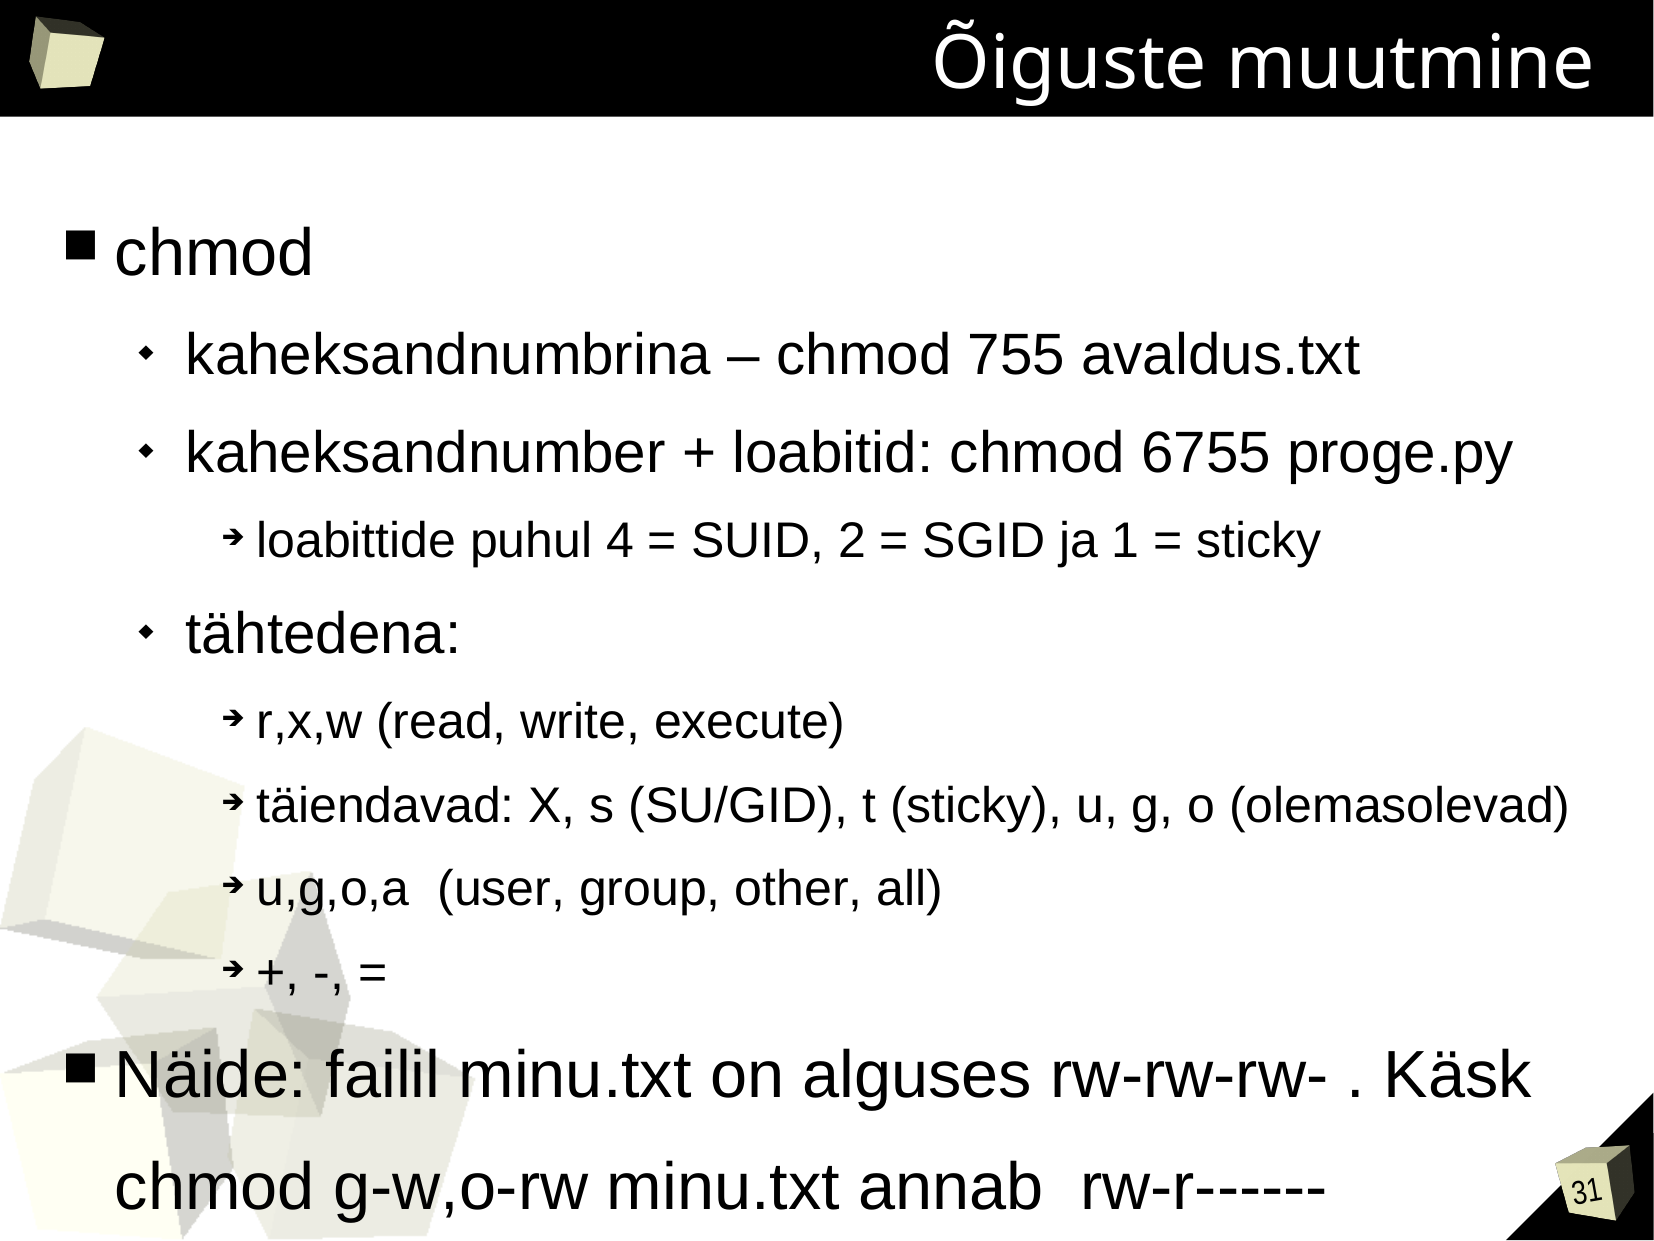

# Õiguste muutmine
chmod
kaheksandnumbrina – chmod 755 avaldus.txt
kaheksandnumber + loabitid: chmod 6755 proge.py
loabittide puhul 4 = SUID, 2 = SGID ja 1 = sticky
tähtedena:
r,x,w (read, write, execute)
täiendavad: X, s (SU/GID), t (sticky), u, g, o (olemasolevad)
u,g,o,a (user, group, other, all)
+, -, =
Näide: failil minu.txt on alguses rw-rw-rw- . Käsk chmod g-w,o-rw minu.txt annab rw-r------